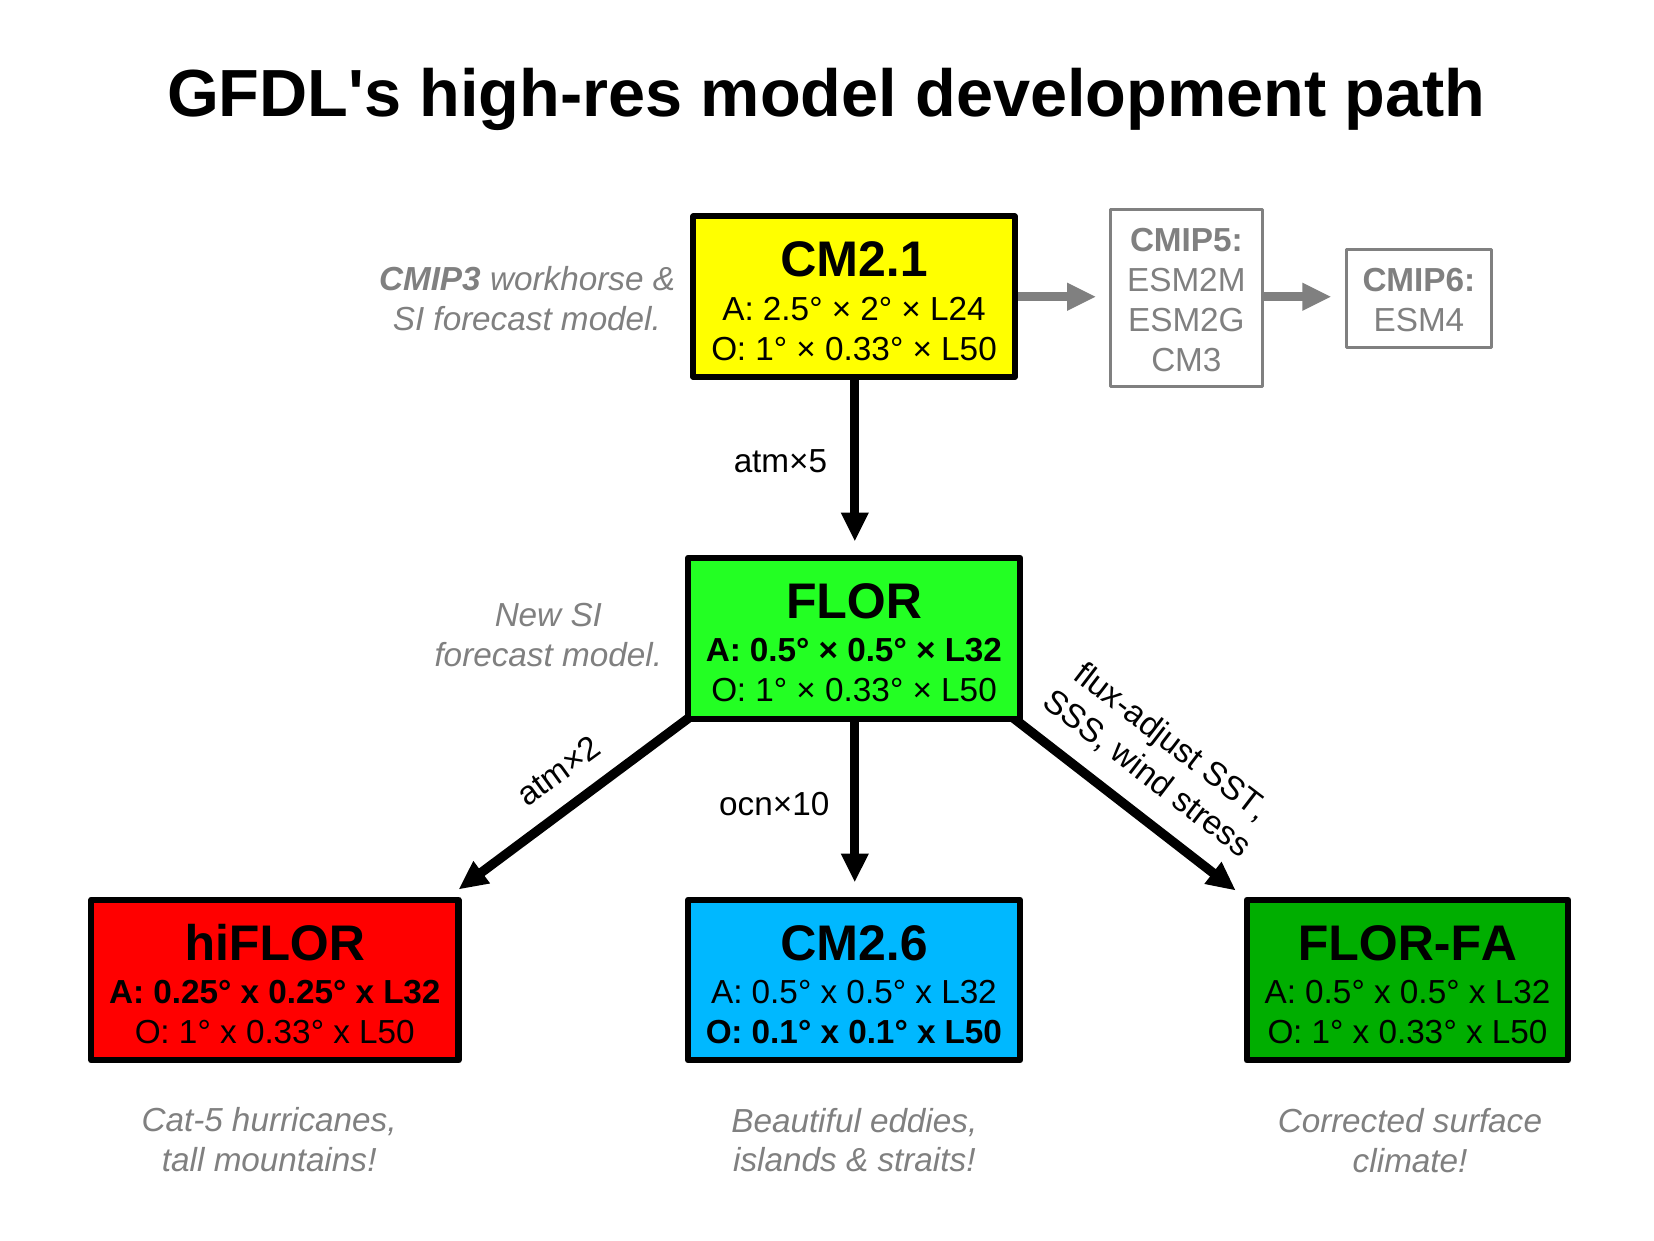

GFDL's high-res model development path
CMIP5:
ESM2M
ESM2G
CM3
CM2.1
A: 2.5° × 2° × L24
O: 1° × 0.33° × L50
CMIP3 workhorse &
SI forecast model.
CMIP6:
ESM4
atm×5
FLOR
A: 0.5° × 0.5° × L32
O: 1° × 0.33° × L50
New SI
forecast model.
flux-adjust SST,
SSS, wind stress
atm×2
ocn×10
hiFLOR
A: 0.25° x 0.25° x L32
O: 1° x 0.33° x L50
CM2.6
A: 0.5° x 0.5° x L32
O: 0.1° x 0.1° x L50
FLOR-FA
A: 0.5° x 0.5° x L32
O: 1° x 0.33° x L50
Cat-5 hurricanes,
tall mountains!
Beautiful eddies,
islands & straits!
Corrected surface
climate!